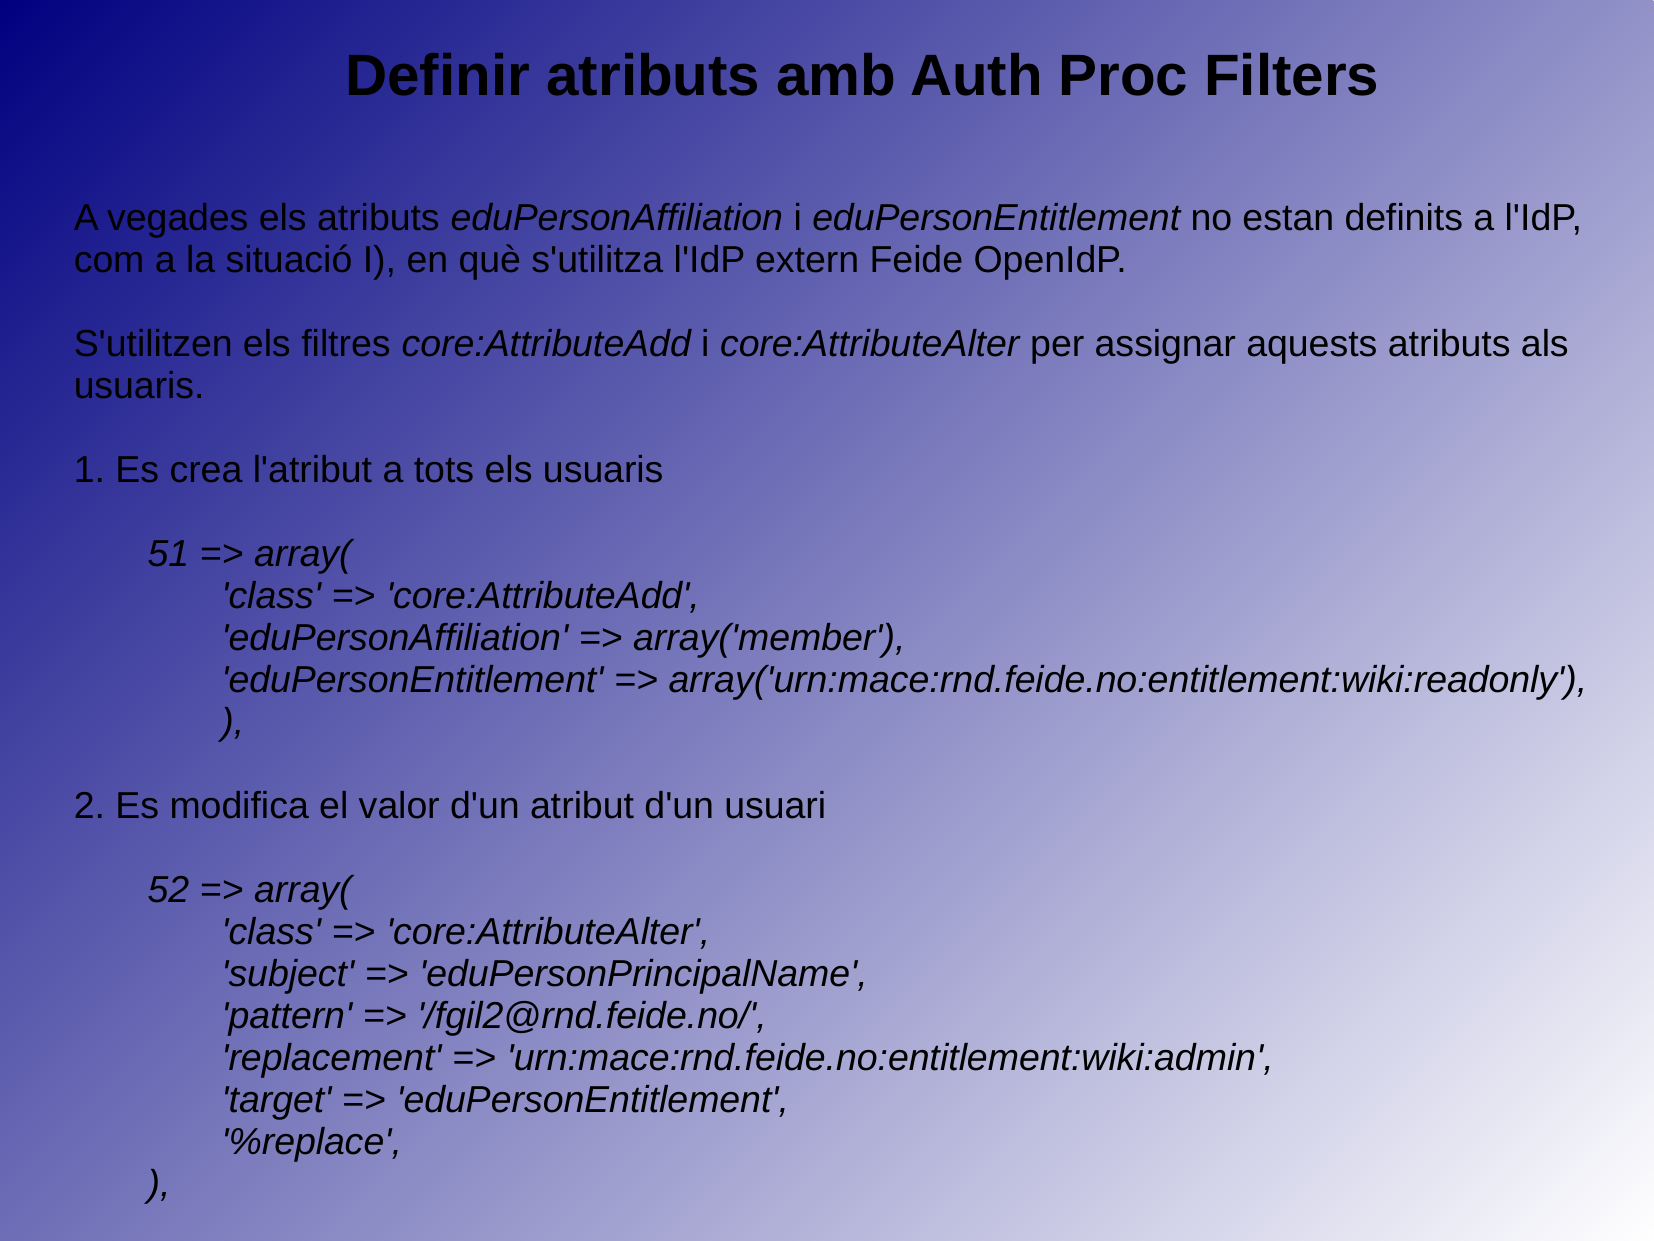

Definir atributs amb Auth Proc Filters
A vegades els atributs eduPersonAffiliation i eduPersonEntitlement no estan definits a l'IdP, com a la situació I), en què s'utilitza l'IdP extern Feide OpenIdP.
S'utilitzen els filtres core:AttributeAdd i core:AttributeAlter per assignar aquests atributs als usuaris.
 Es crea l'atribut a tots els usuaris
	51 => array(
		'class' => 'core:AttributeAdd',
		'eduPersonAffiliation' => array('member'),
		'eduPersonEntitlement' => array('urn:mace:rnd.feide.no:entitlement:wiki:readonly'),
		),
 Es modifica el valor d'un atribut d'un usuari
	52 => array(
		'class' => 'core:AttributeAlter',
		'subject' => 'eduPersonPrincipalName',
		'pattern' => '/fgil2@rnd.feide.no/',
		'replacement' => 'urn:mace:rnd.feide.no:entitlement:wiki:admin',
		'target' => 'eduPersonEntitlement',
		'%replace',
	),